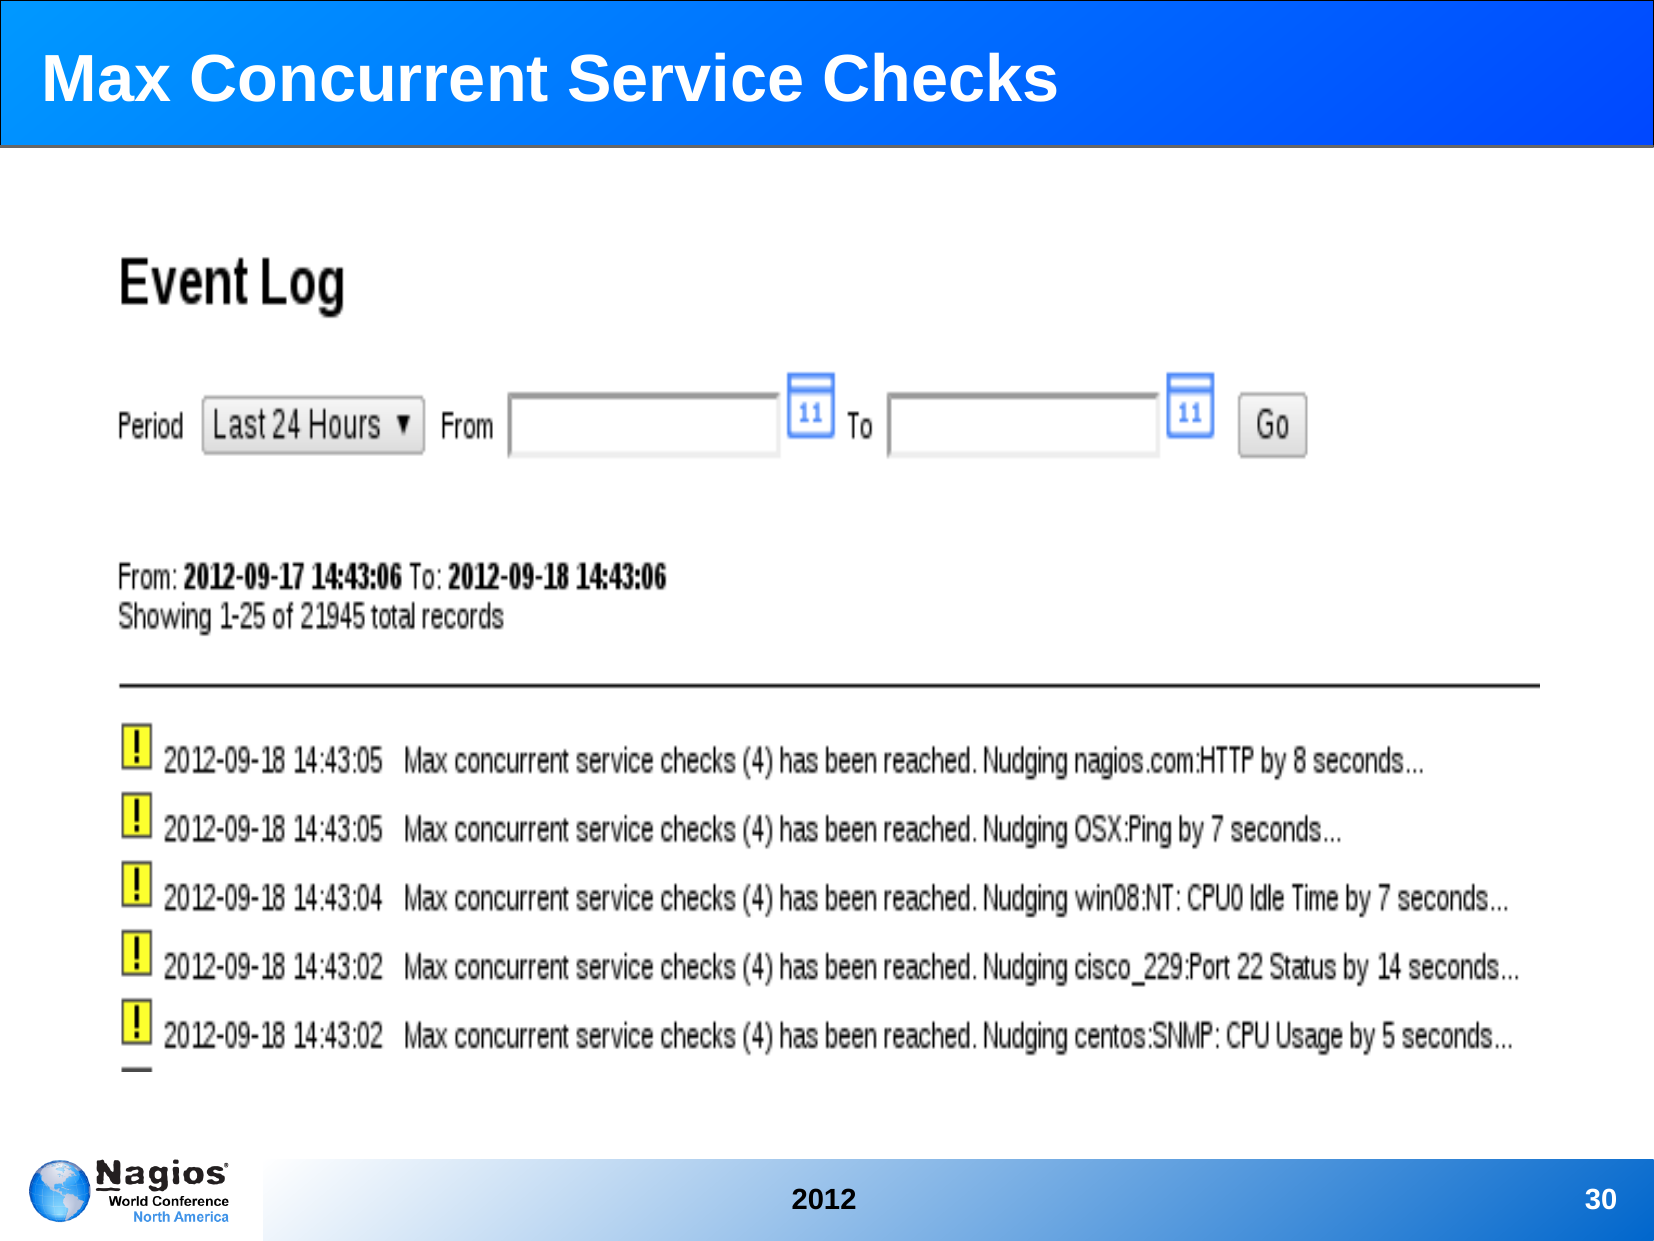

# Max Concurrent Service Checks
2011
30